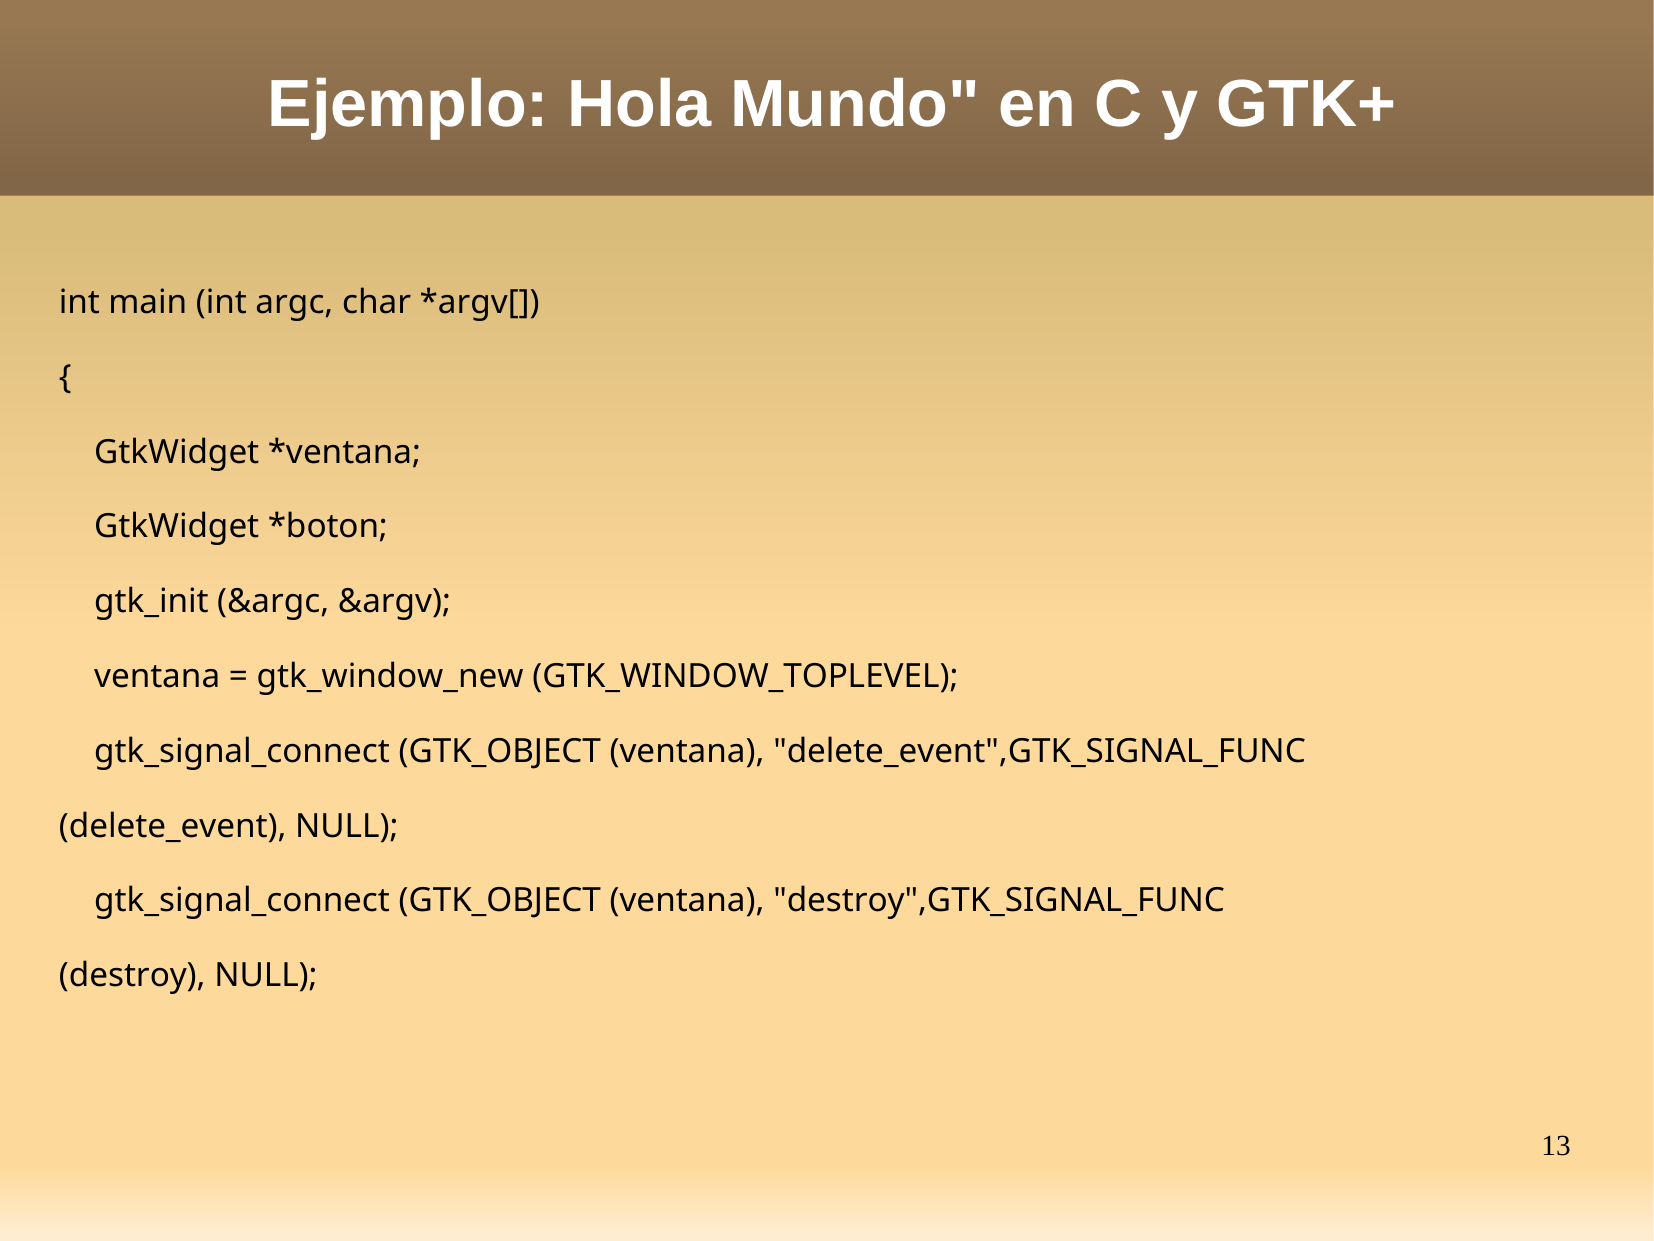

# Ejemplo: Hola Mundo" en C y GTK+
int main (int argc, char *argv[])
{
 GtkWidget *ventana;
 GtkWidget *boton;
 gtk_init (&argc, &argv);
 ventana = gtk_window_new (GTK_WINDOW_TOPLEVEL);
 gtk_signal_connect (GTK_OBJECT (ventana), "delete_event",GTK_SIGNAL_FUNC
(delete_event), NULL);
 gtk_signal_connect (GTK_OBJECT (ventana), "destroy",GTK_SIGNAL_FUNC
(destroy), NULL);
13